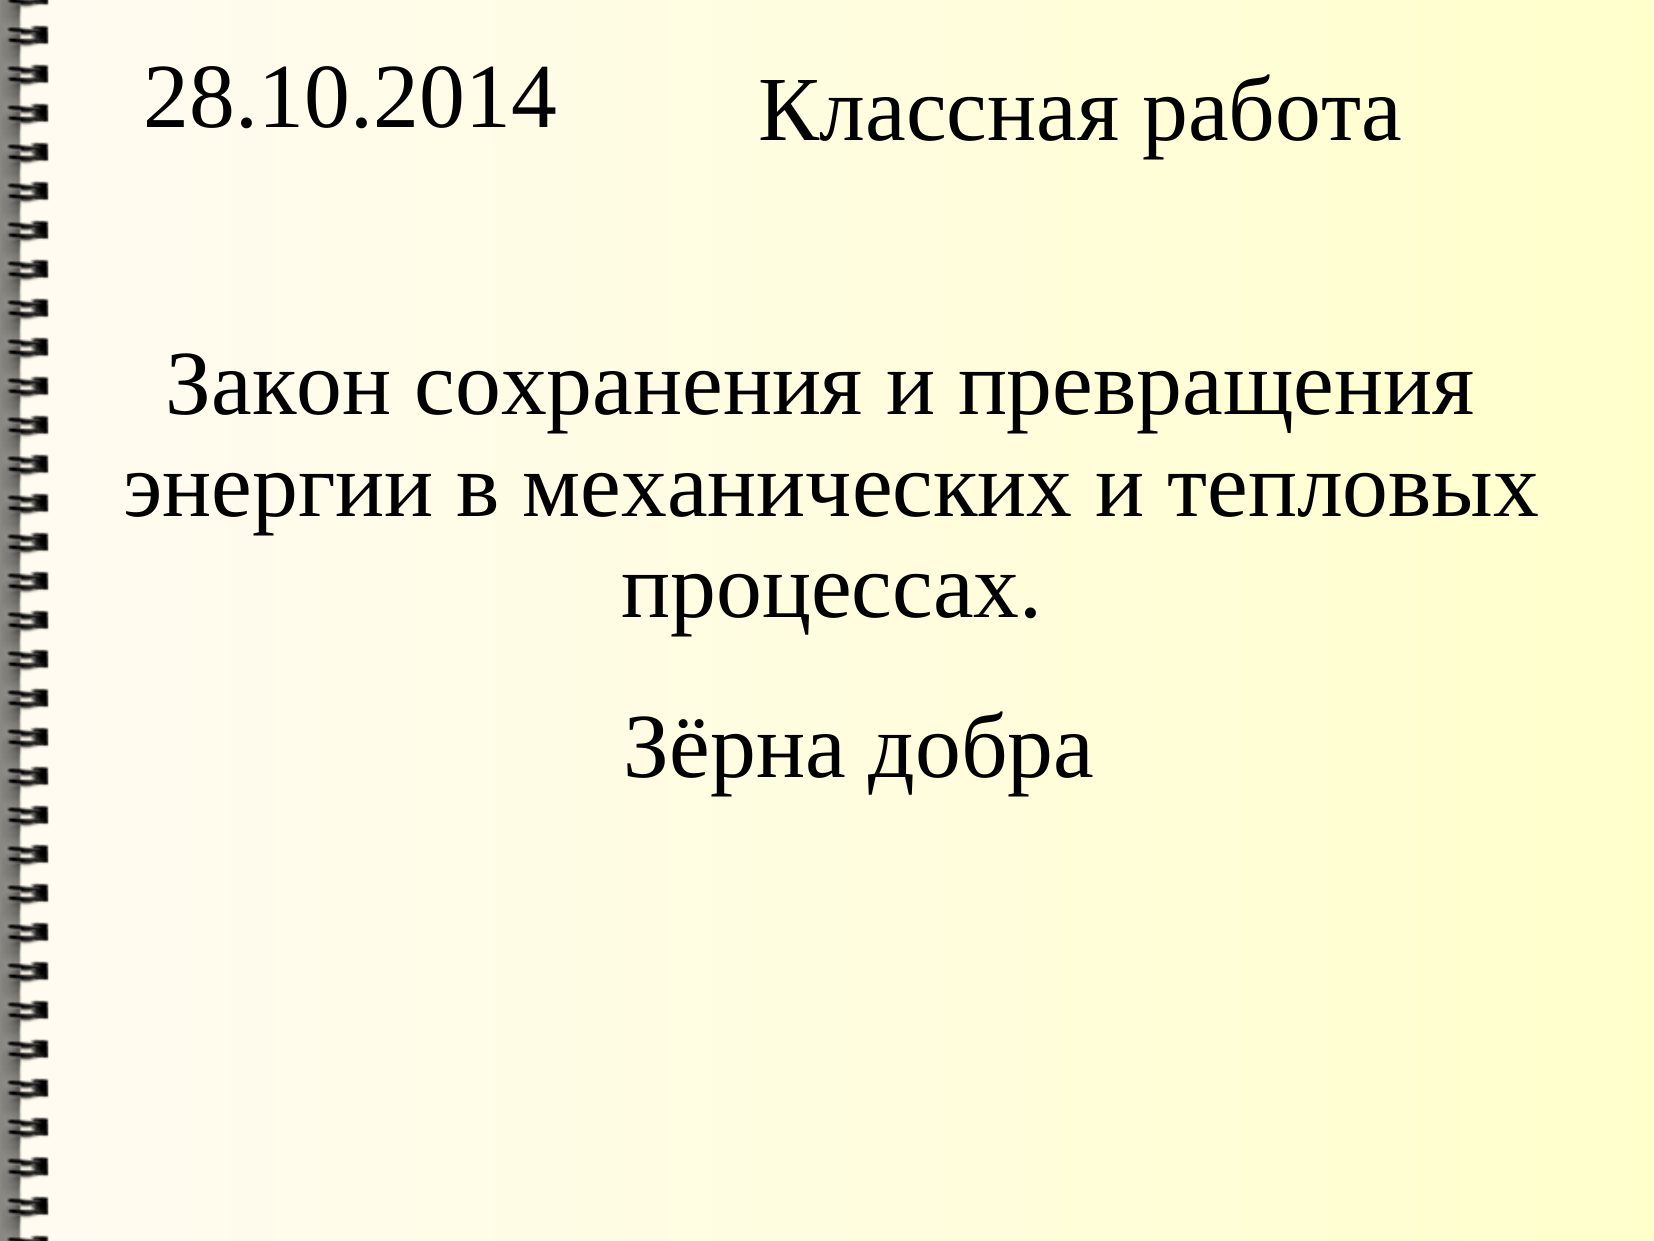

28.10.2014
Классная работа
# Закон сохранения и превращения энергии в механических и тепловых процессах.
Зёрна добра